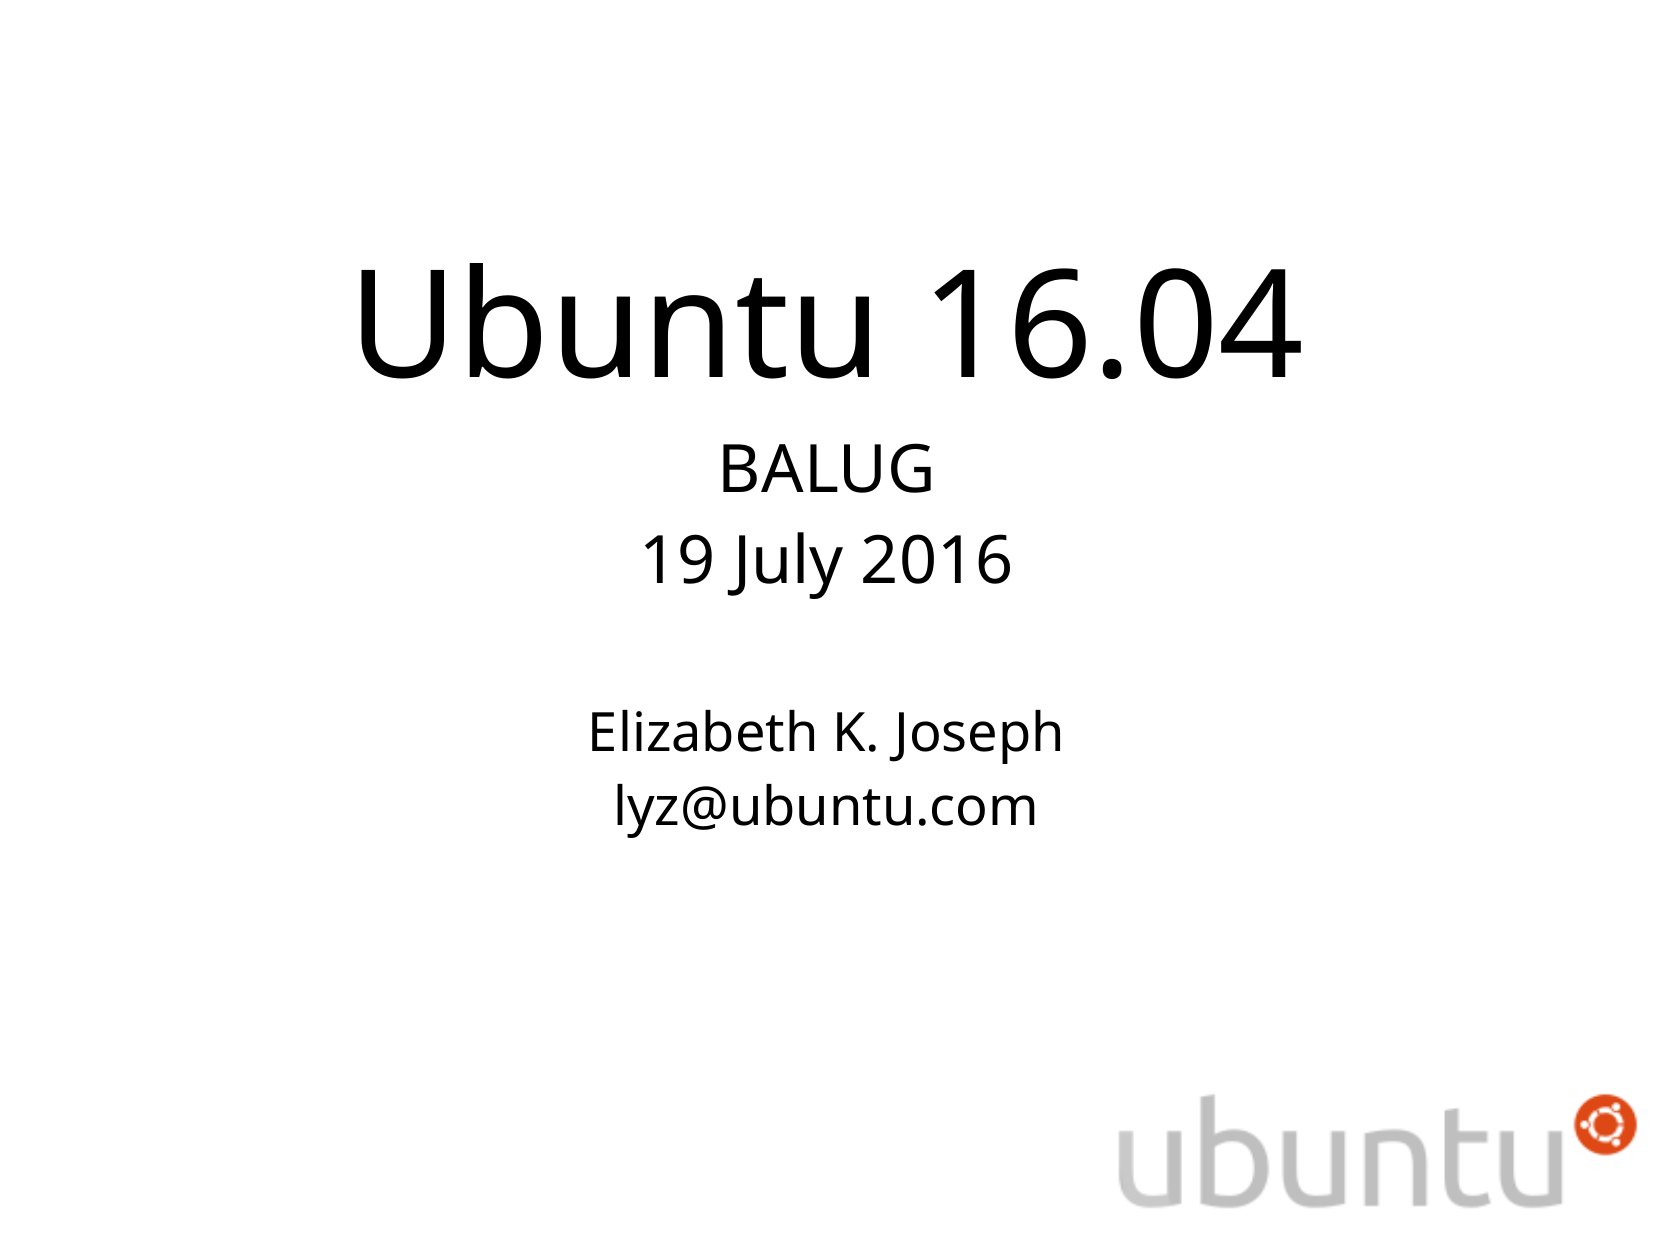

# Ubuntu 16.04
BALUG
19 July 2016
Elizabeth K. Joseph
lyz@ubuntu.com